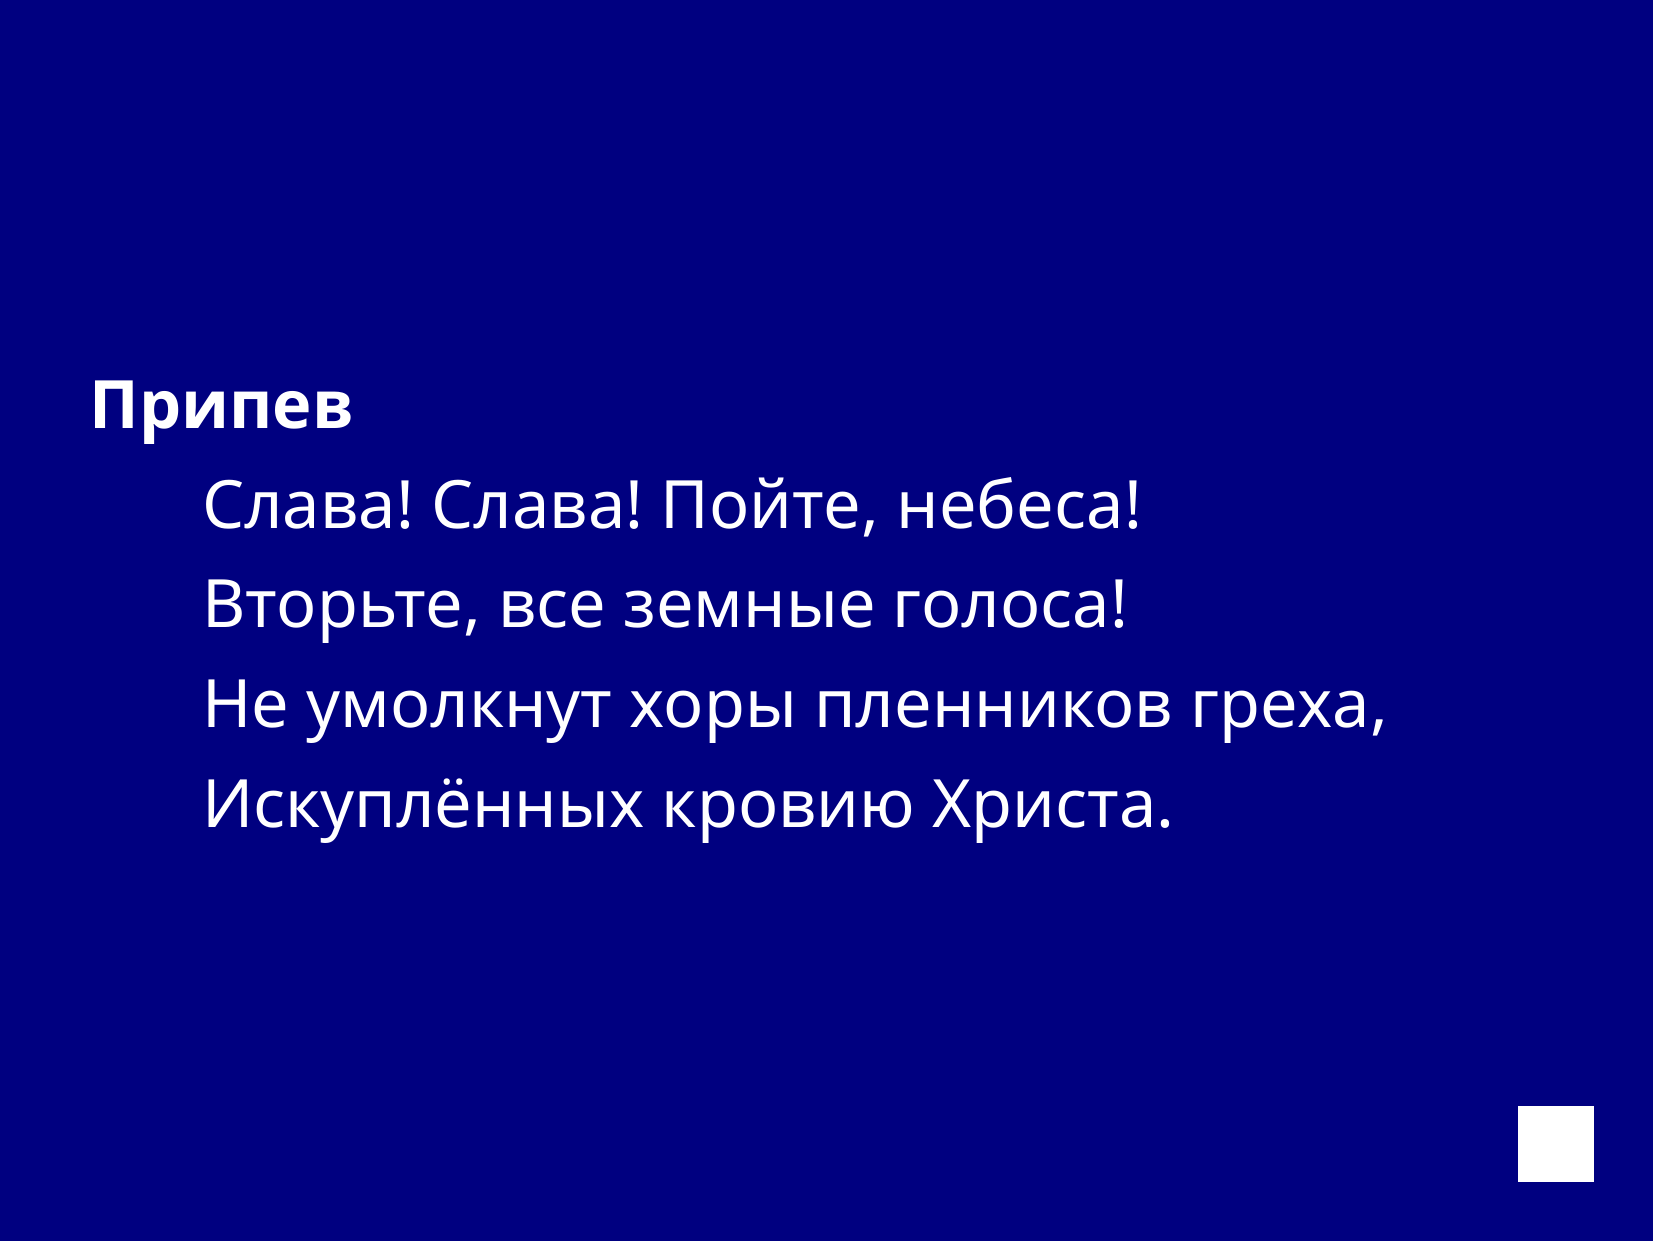

Припев
	Слава! Слава! Пойте, небеса!
	Вторьте, все земные голоса!
	Не умолкнут хоры пленников греха,
	Искуплённых кровию Христа.